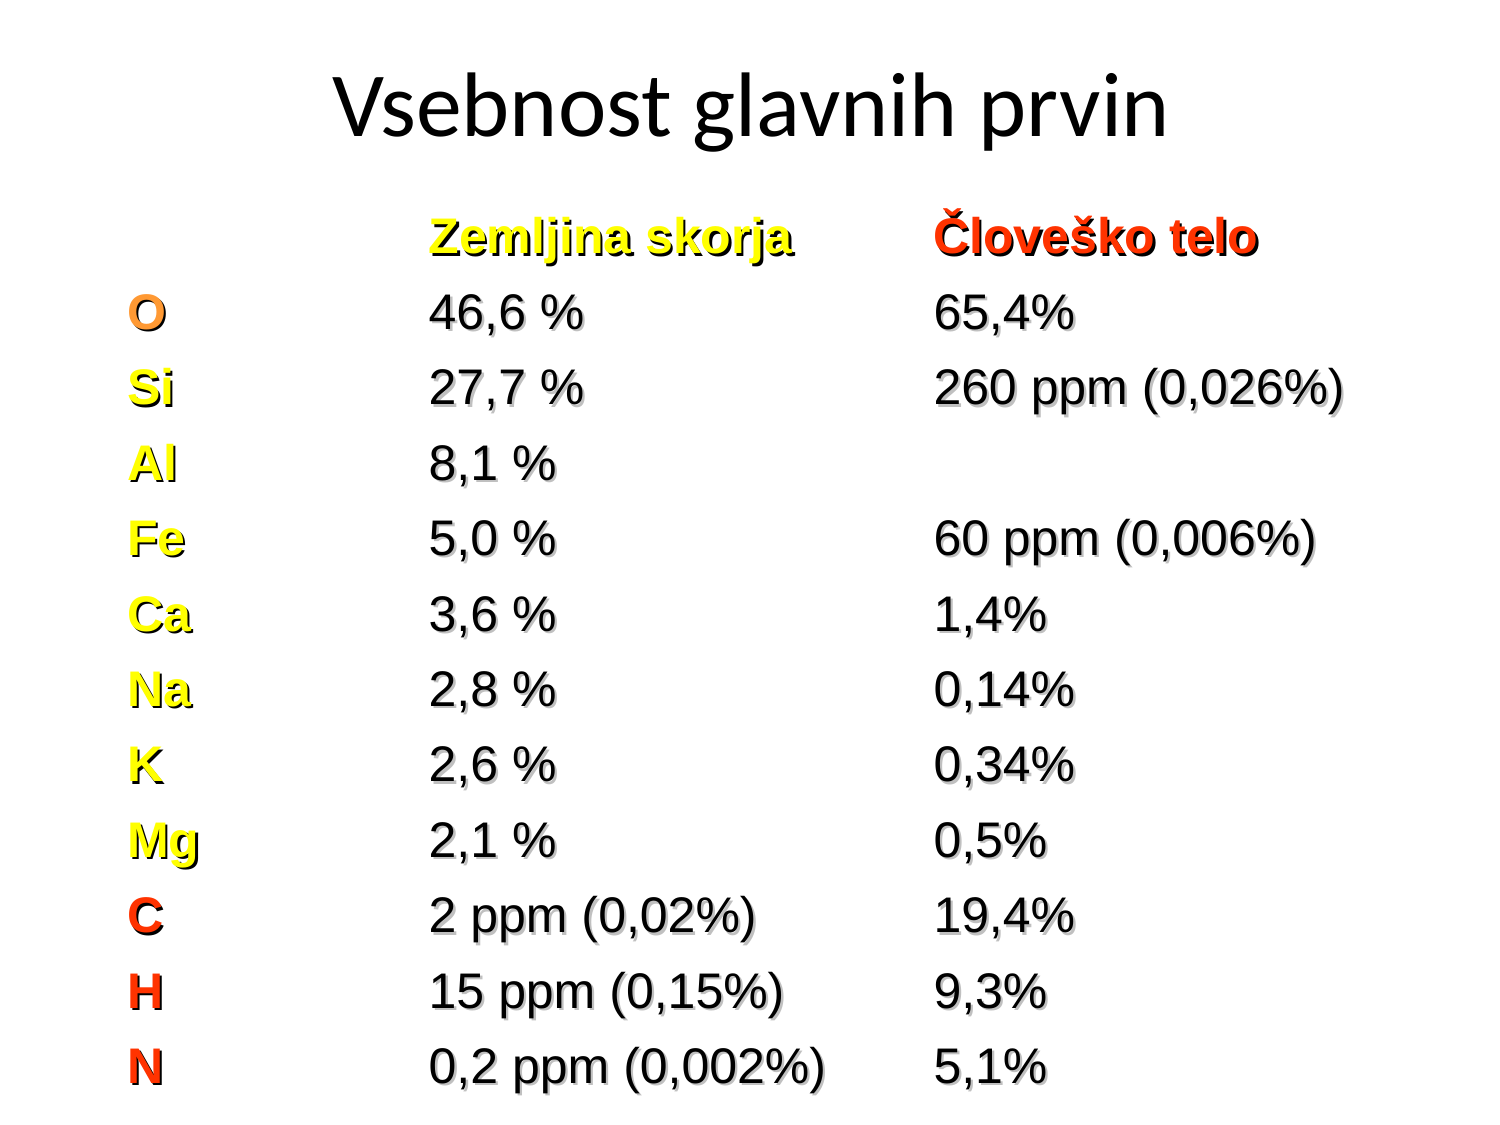

# Vsebnost glavnih prvin
| | Zemljina skorja | Človeško telo |
| --- | --- | --- |
| O | 46,6 % | 65,4% |
| Si | 27,7 % | 260 ppm (0,026%) |
| Al | 8,1 % | |
| Fe | 5,0 % | 60 ppm (0,006%) |
| Ca | 3,6 % | 1,4% |
| Na | 2,8 % | 0,14% |
| K | 2,6 % | 0,34% |
| Mg | 2,1 % | 0,5% |
| C | 2 ppm (0,02%) | 19,4% |
| H | 15 ppm (0,15%) | 9,3% |
| N | 0,2 ppm (0,002%) | 5,1% |